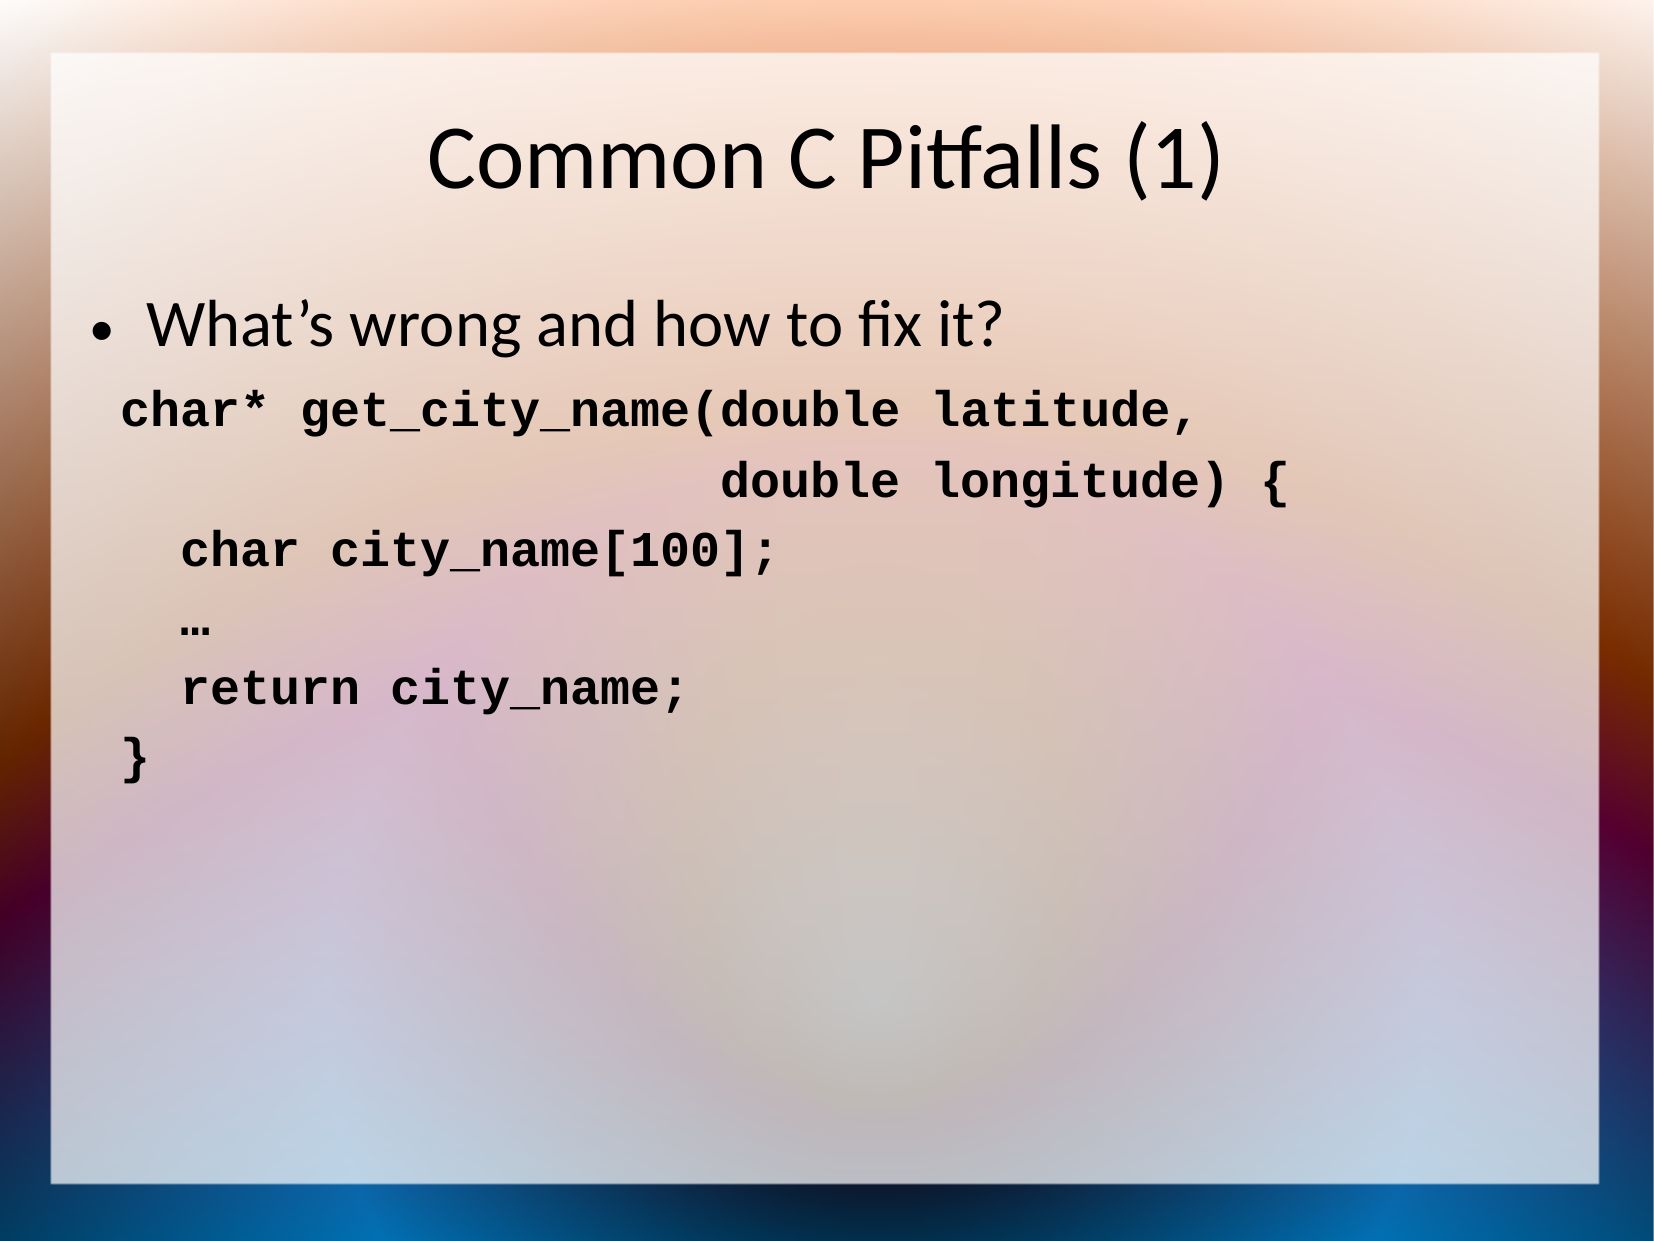

Common C Pitfalls (1)‏
What’s wrong and how to fix it?
 char* get_city_name(double latitude,
 double longitude) {
 char city_name[100];
 …
 return city_name;
 }